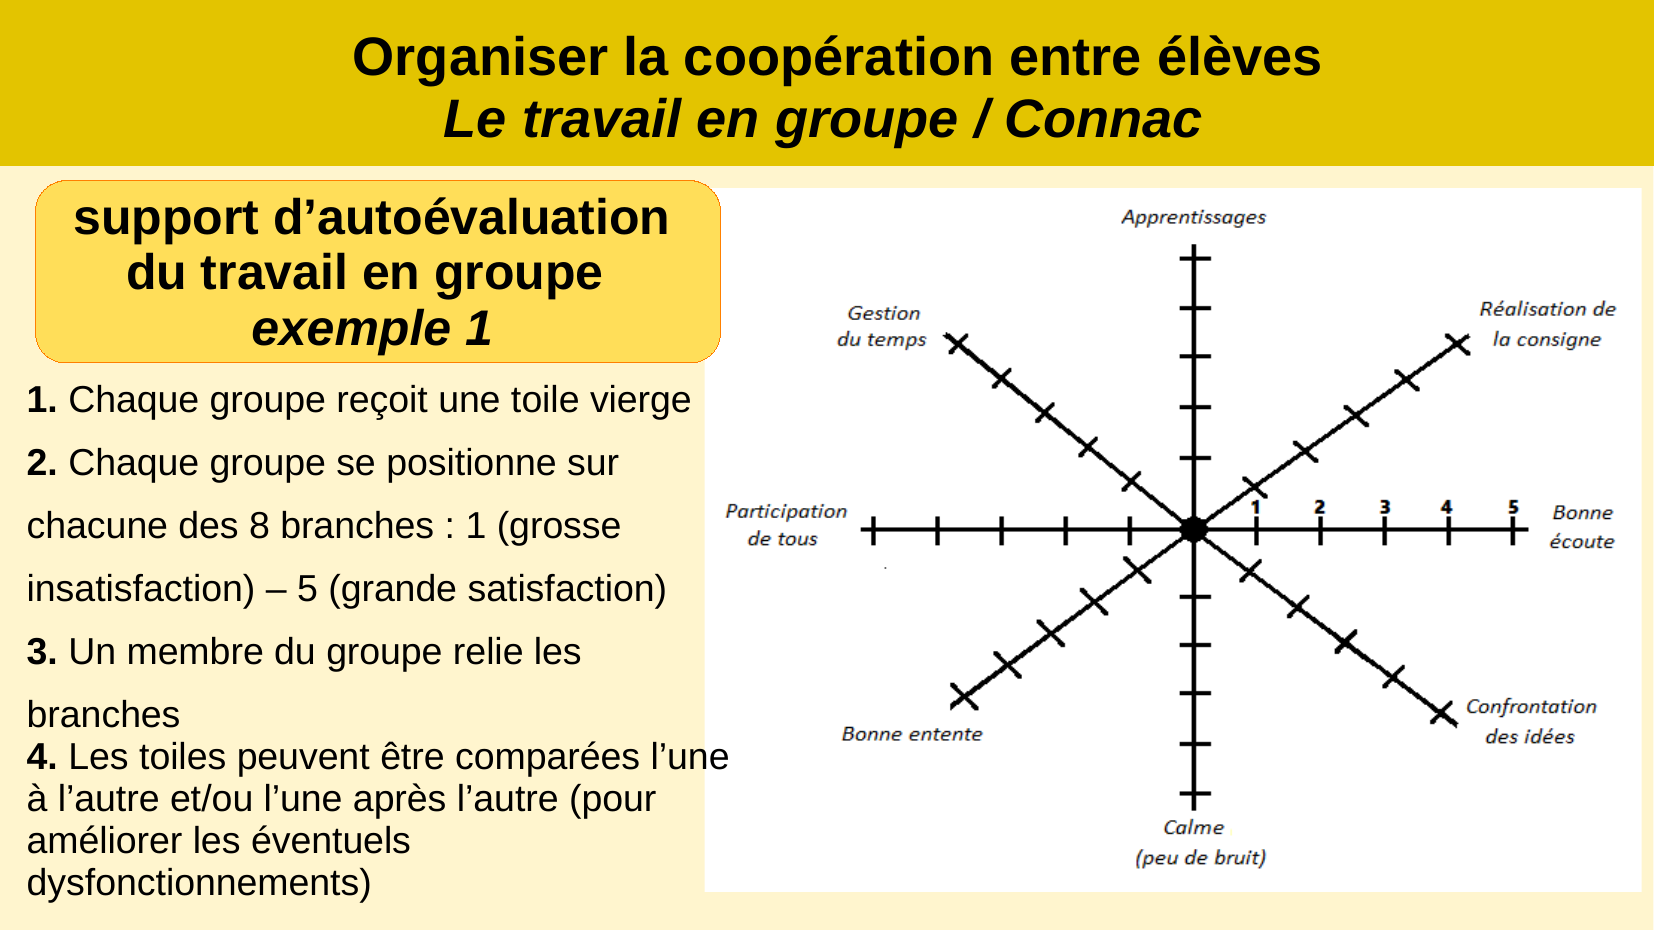

Organiser la coopération entre élèves
 Le travail en groupe / Connac
support d’autoévaluation du travail en groupe
exemple 1
1. Chaque groupe reçoit une toile vierge
2. Chaque groupe se positionne sur chacune des 8 branches : 1 (grosse insatisfaction) – 5 (grande satisfaction)
3. Un membre du groupe relie les branches
4. Les toiles peuvent être comparées l’une à l’autre et/ou l’une après l’autre (pour améliorer les éventuels dysfonctionnements)